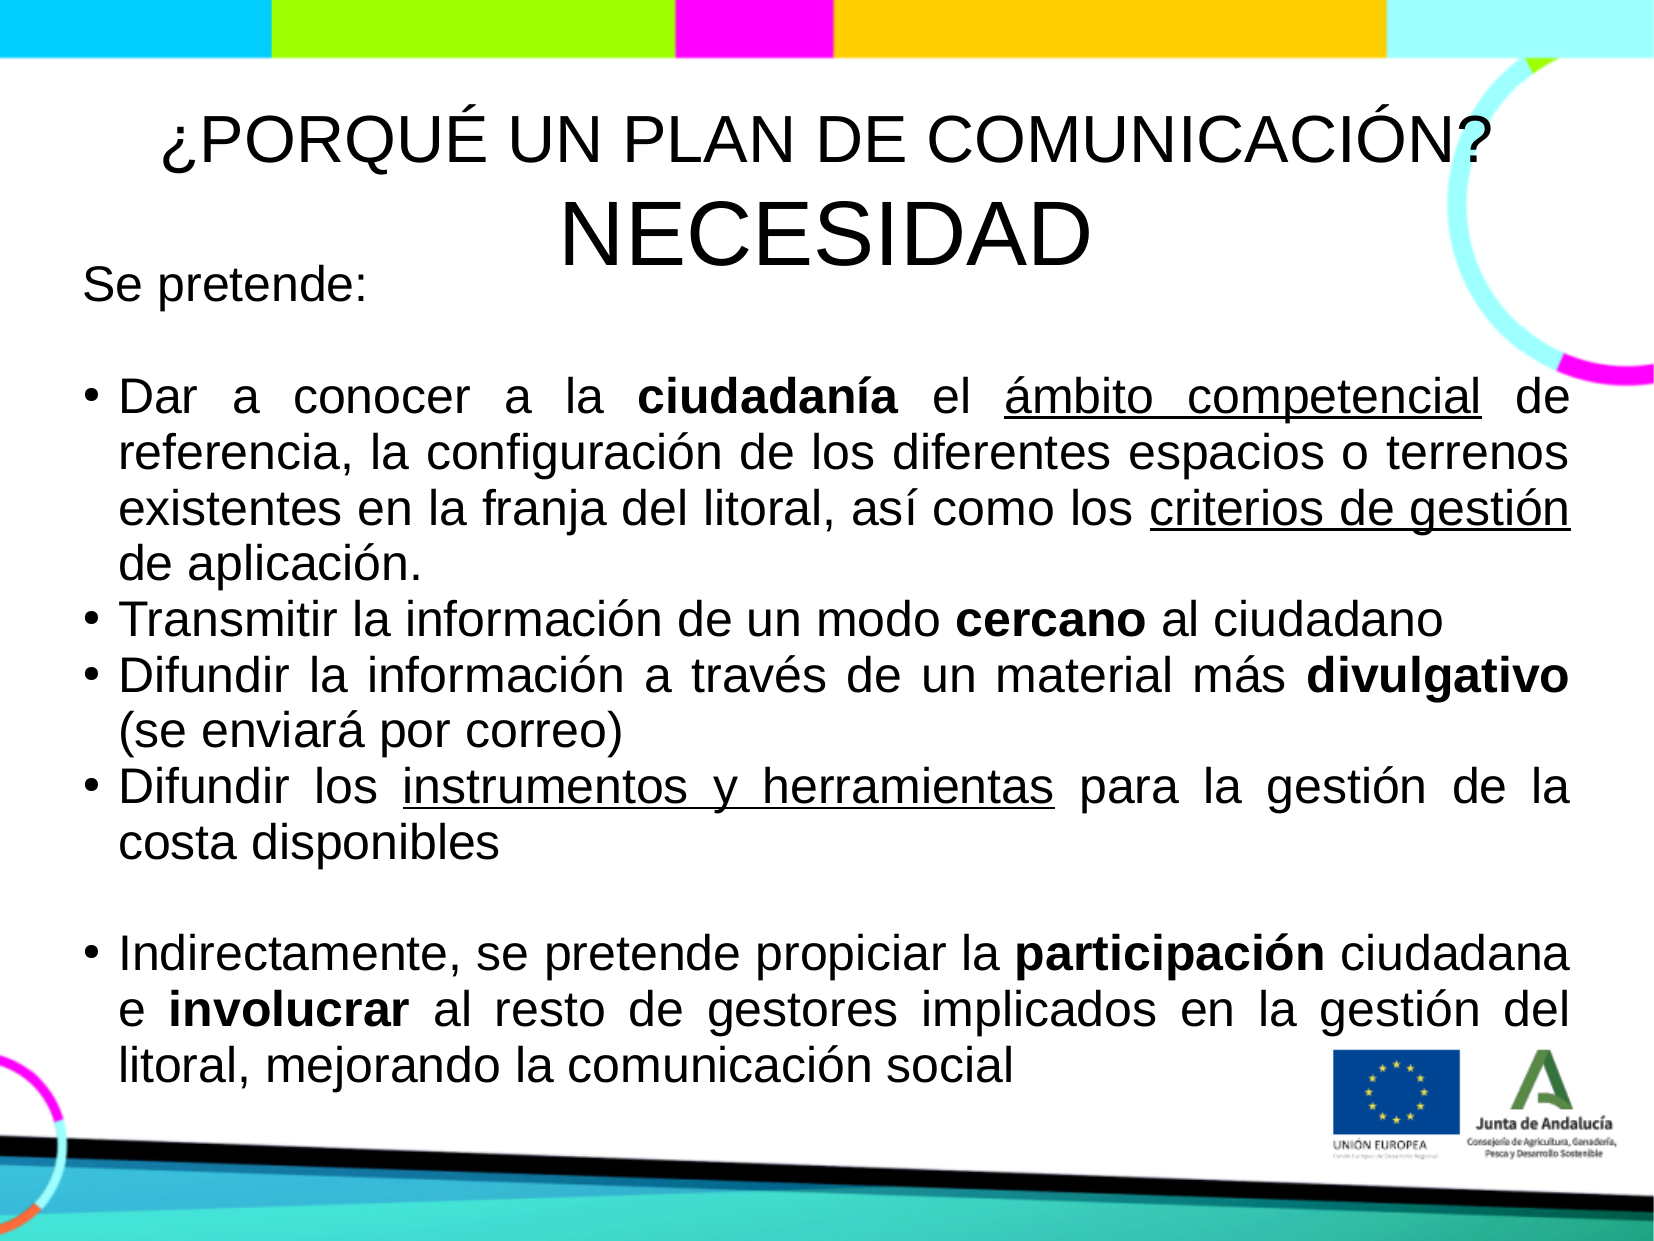

# ¿PORQUÉ UN PLAN DE COMUNICACIÓN? NECESIDAD
Se pretende:
Dar a conocer a la ciudadanía el ámbito competencial de referencia, la configuración de los diferentes espacios o terrenos existentes en la franja del litoral, así como los criterios de gestión de aplicación.
Transmitir la información de un modo cercano al ciudadano
Difundir la información a través de un material más divulgativo (se enviará por correo)
Difundir los instrumentos y herramientas para la gestión de la costa disponibles
Indirectamente, se pretende propiciar la participación ciudadana e involucrar al resto de gestores implicados en la gestión del litoral, mejorando la comunicación social